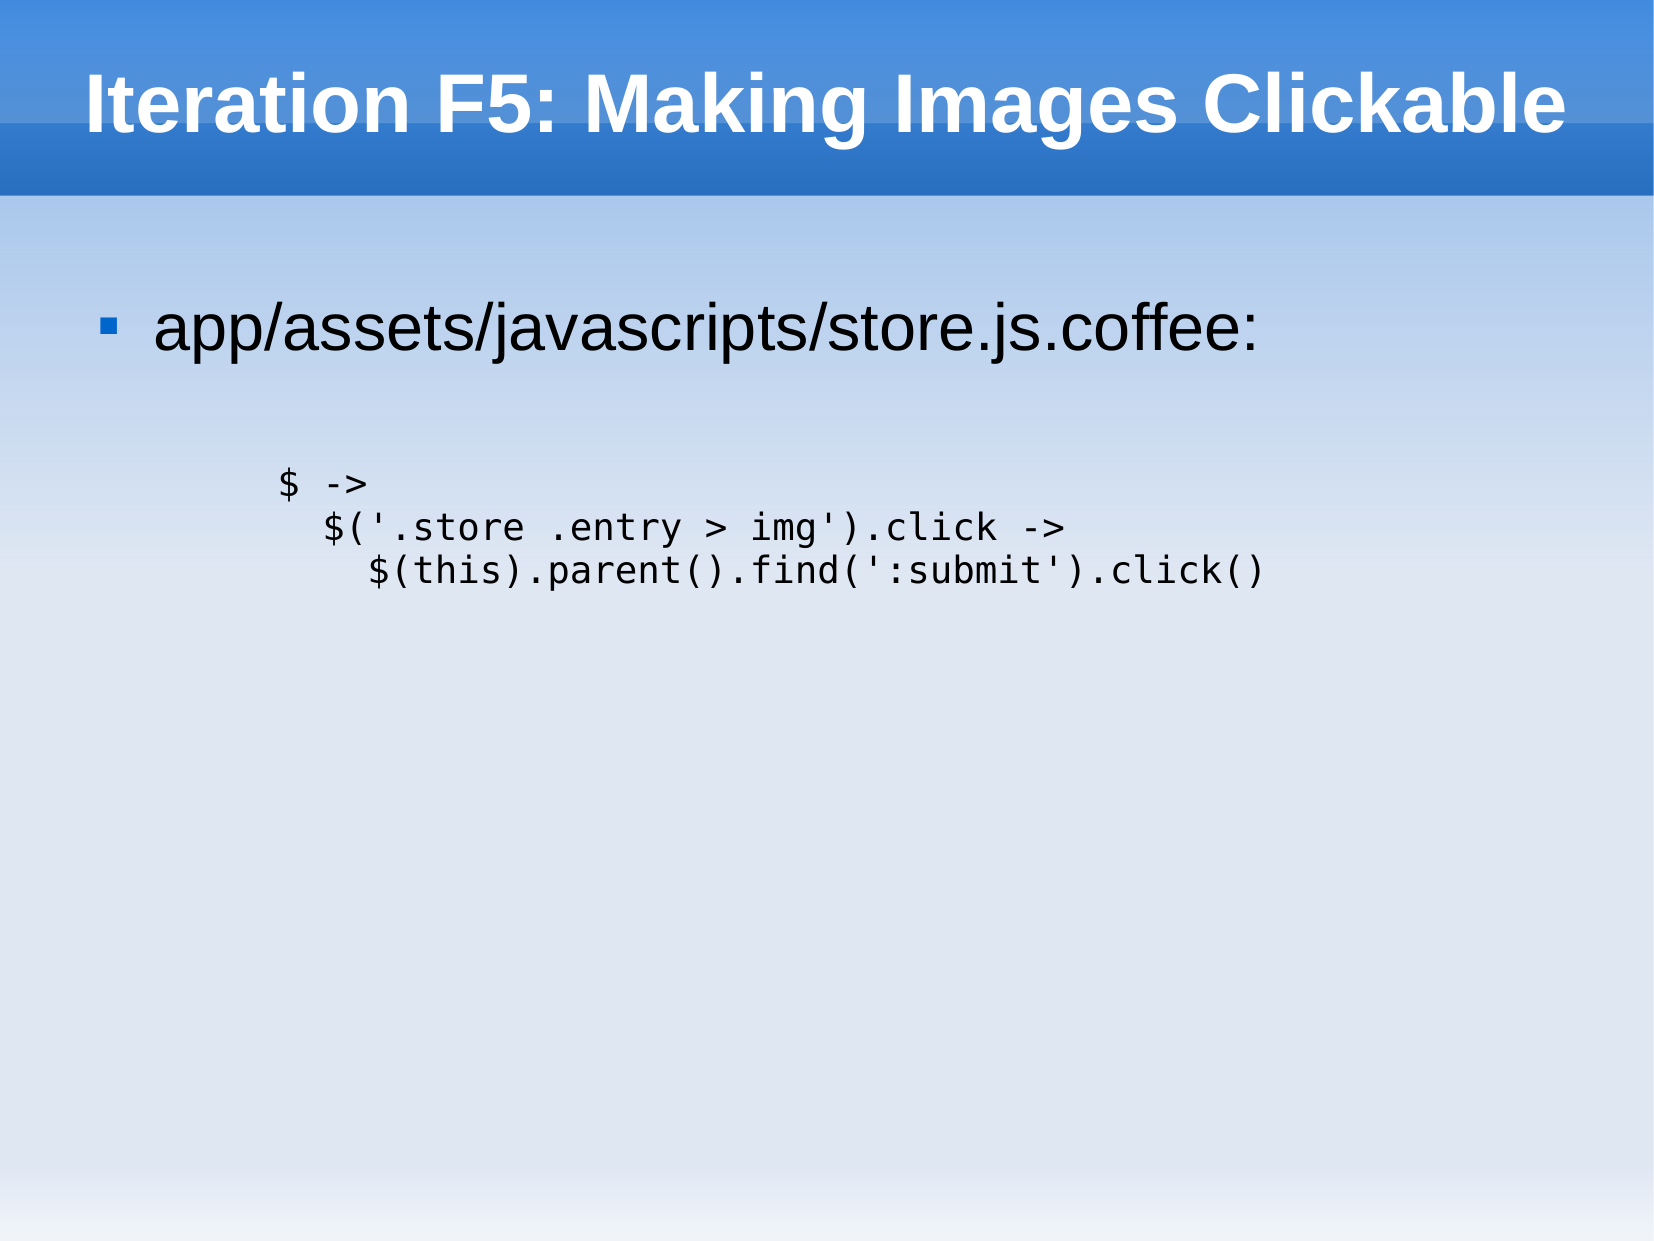

Iteration F5: Making Images Clickable
# app/assets/javascripts/store.js.coffee:
$ ->
 $('.store .entry > img').click ->
 $(this).parent().find(':submit').click()